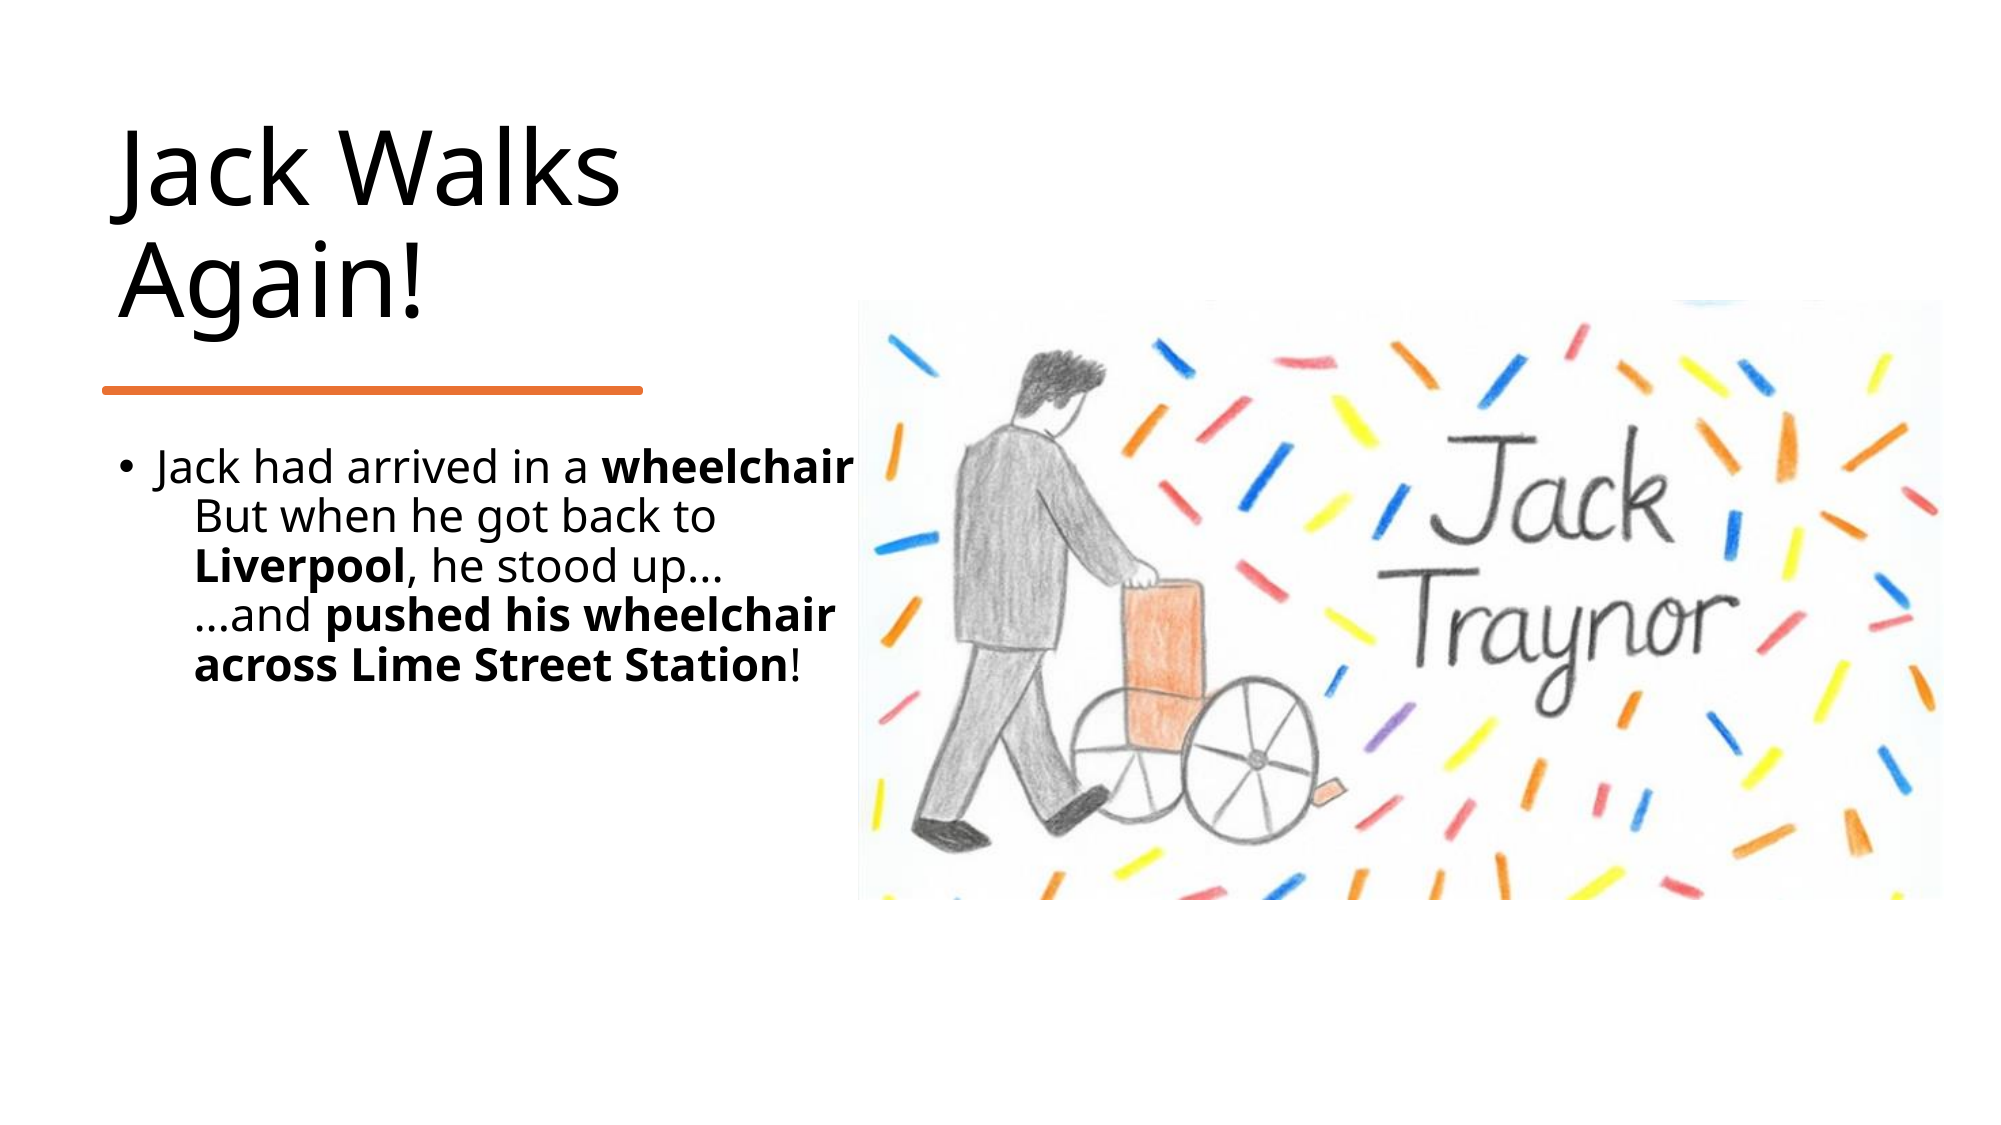

# Jack Walks Again!
Jack had arrived in a wheelchair.
But when he got back to Liverpool, he stood up...
...and pushed his wheelchair across Lime Street Station!